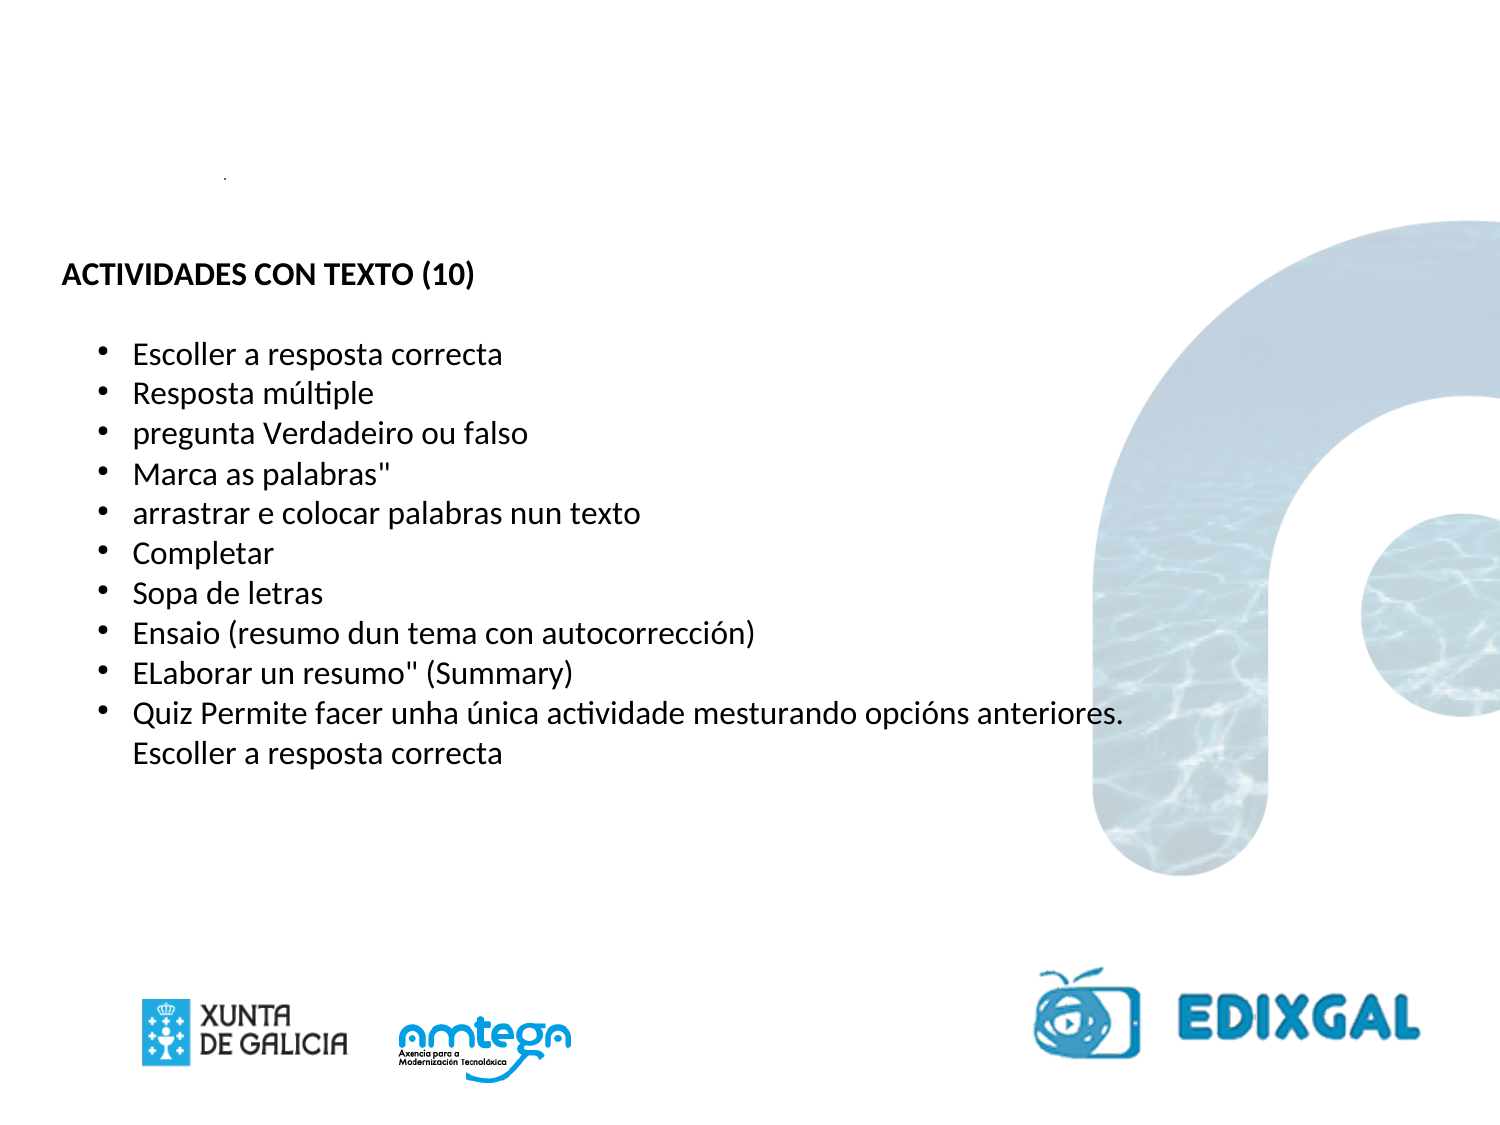

ACTIVIDADES CON TEXTO (10)
Escoller a resposta correcta
Resposta múltiple
pregunta Verdadeiro ou falso
Marca as palabras"
arrastrar e colocar palabras nun texto
Completar
Sopa de letras
Ensaio (resumo dun tema con autocorrección)
ELaborar un resumo" (Summary)
Quiz Permite facer unha única actividade mesturando opcións anteriores.
Escoller a resposta correcta